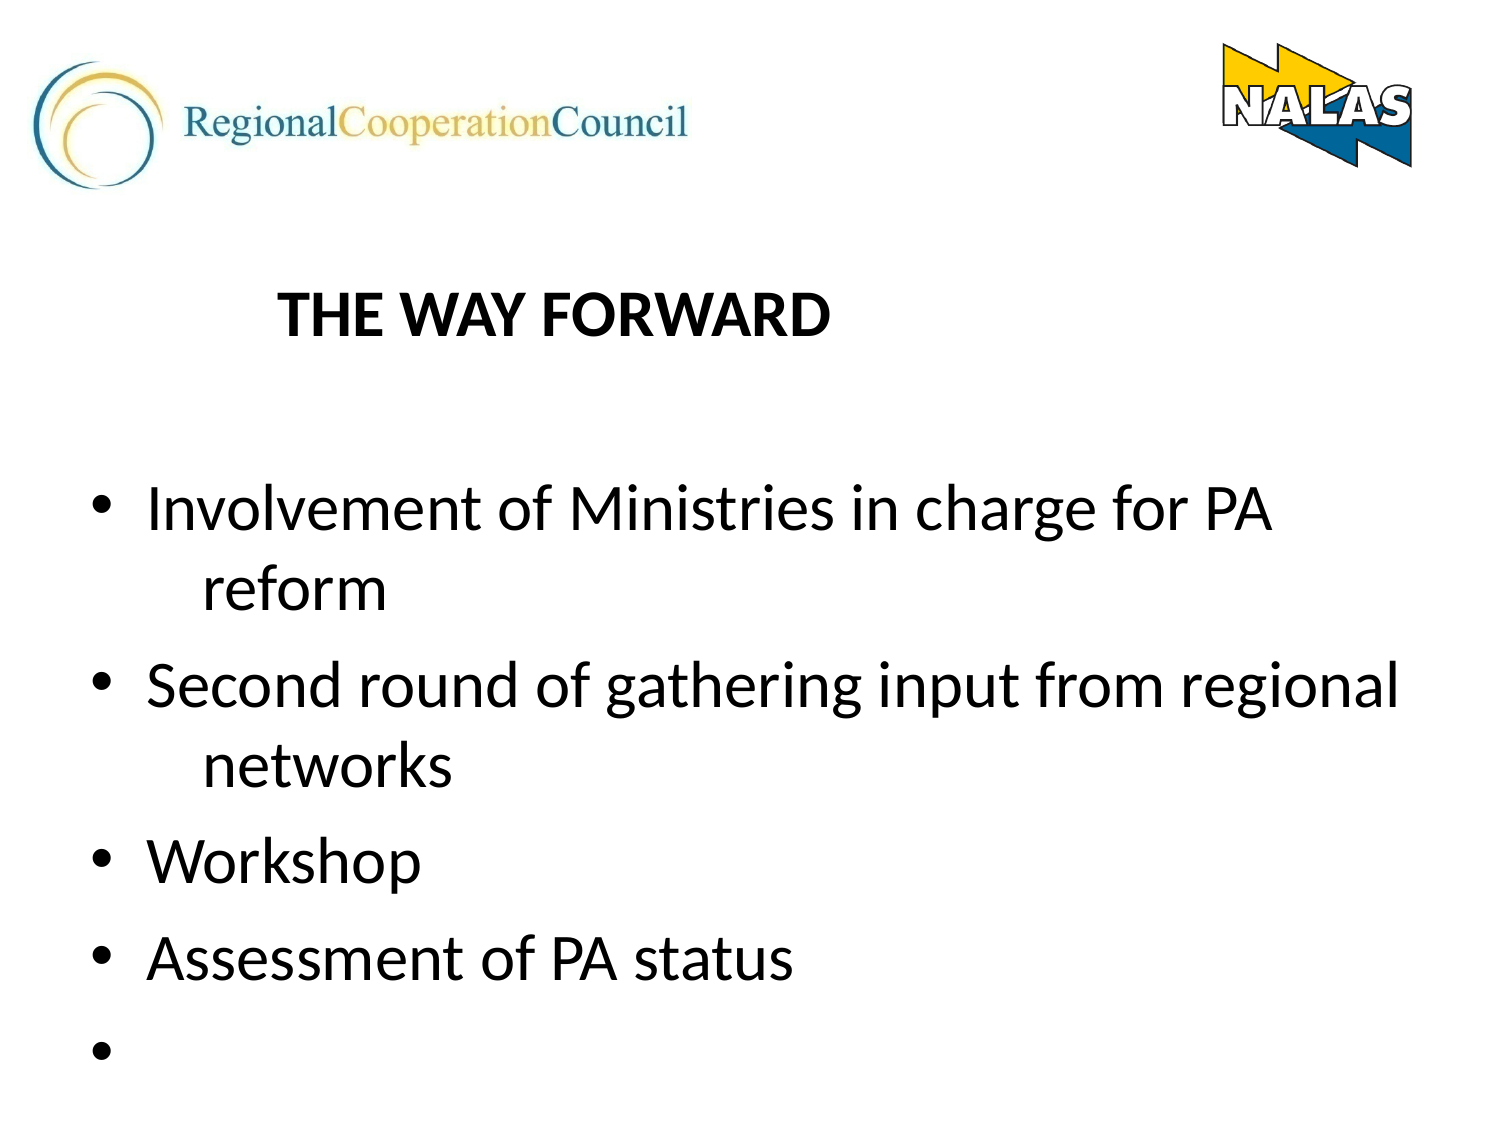

# THE WAY FORWARD
Involvement of Ministries in charge for PA reform
Second round of gathering input from regional networks
Workshop
Assessment of PA status